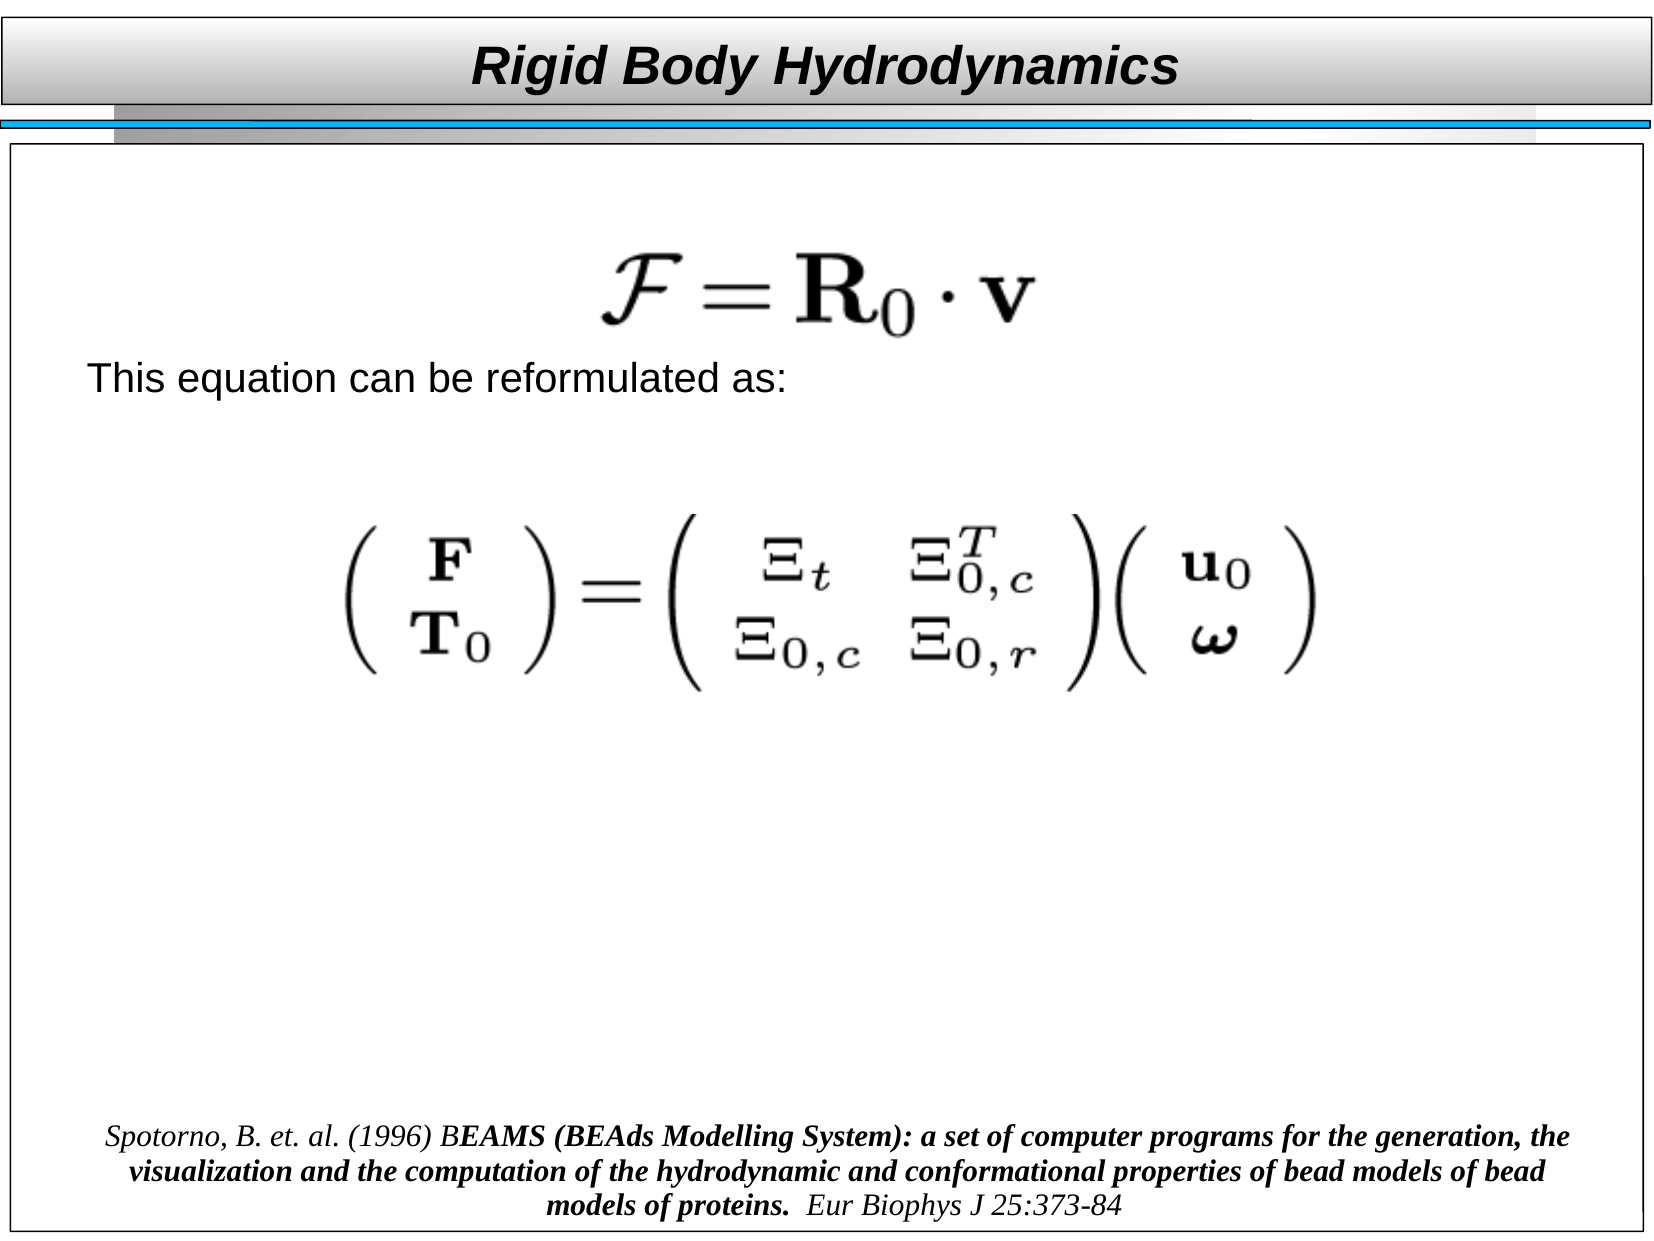

Rigid Body Hydrodynamics
This equation can be reformulated as:
Spotorno, B. et. al. (1996) BEAMS (BEAds Modelling System): a set of computer programs for the generation, the visualization and the computation of the hydrodynamic and conformational properties of bead models of bead models of proteins. Eur Biophys J 25:373-84